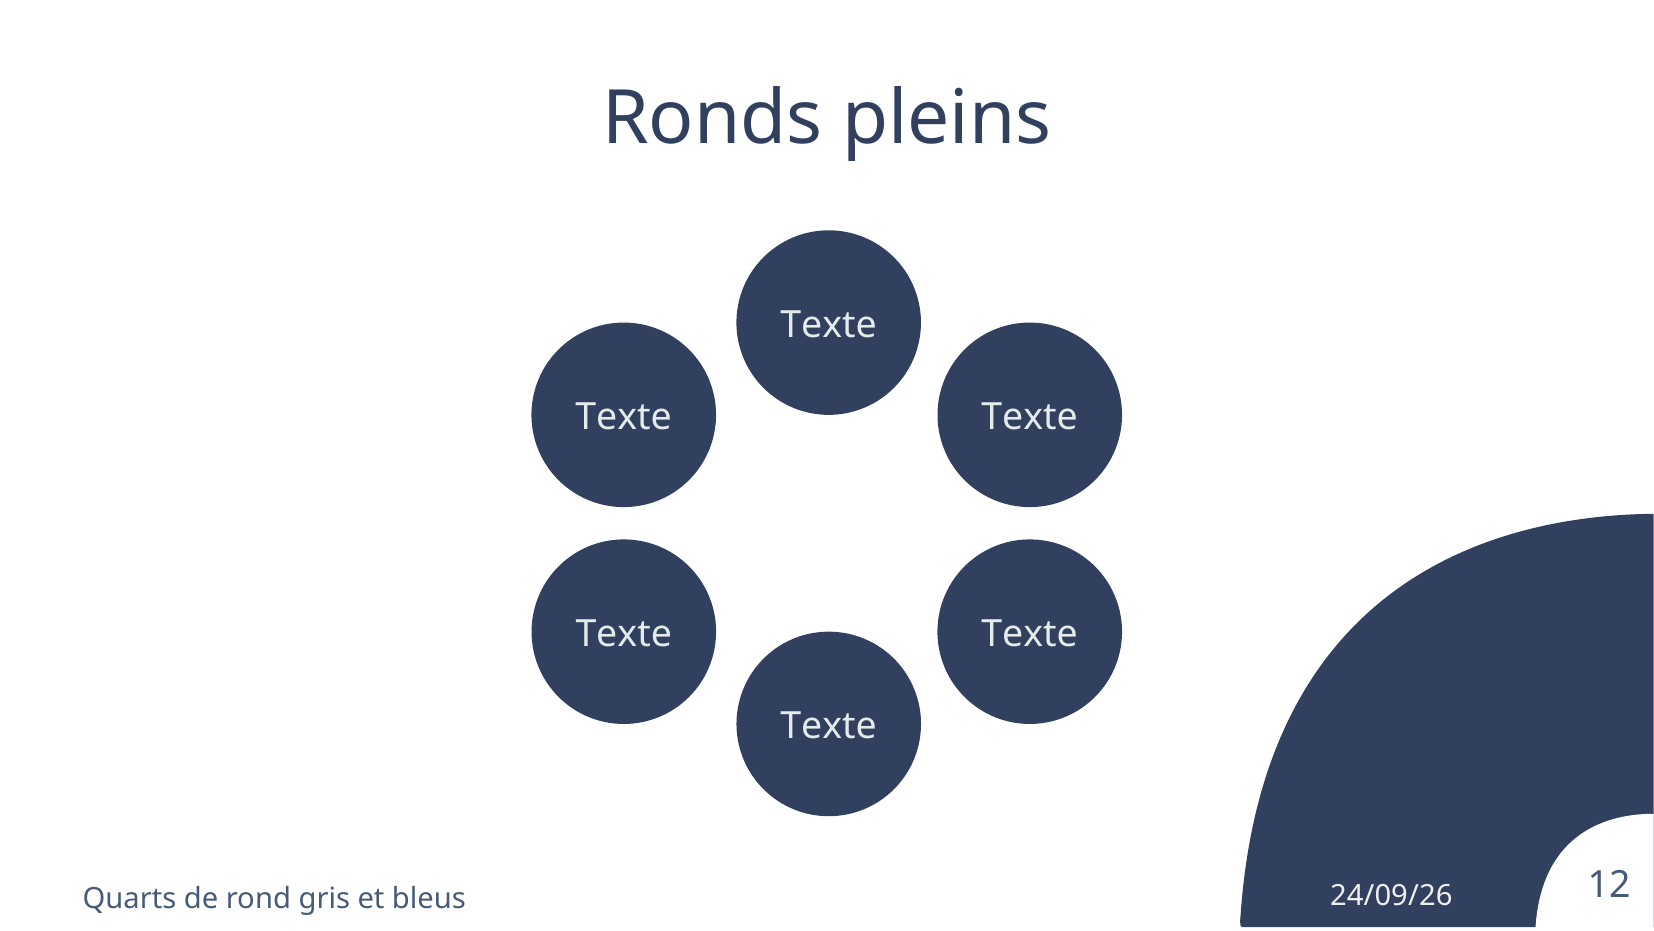

# Ronds pleins
Texte
Texte
Texte
Texte
Texte
Texte
12
Quarts de rond gris et bleus